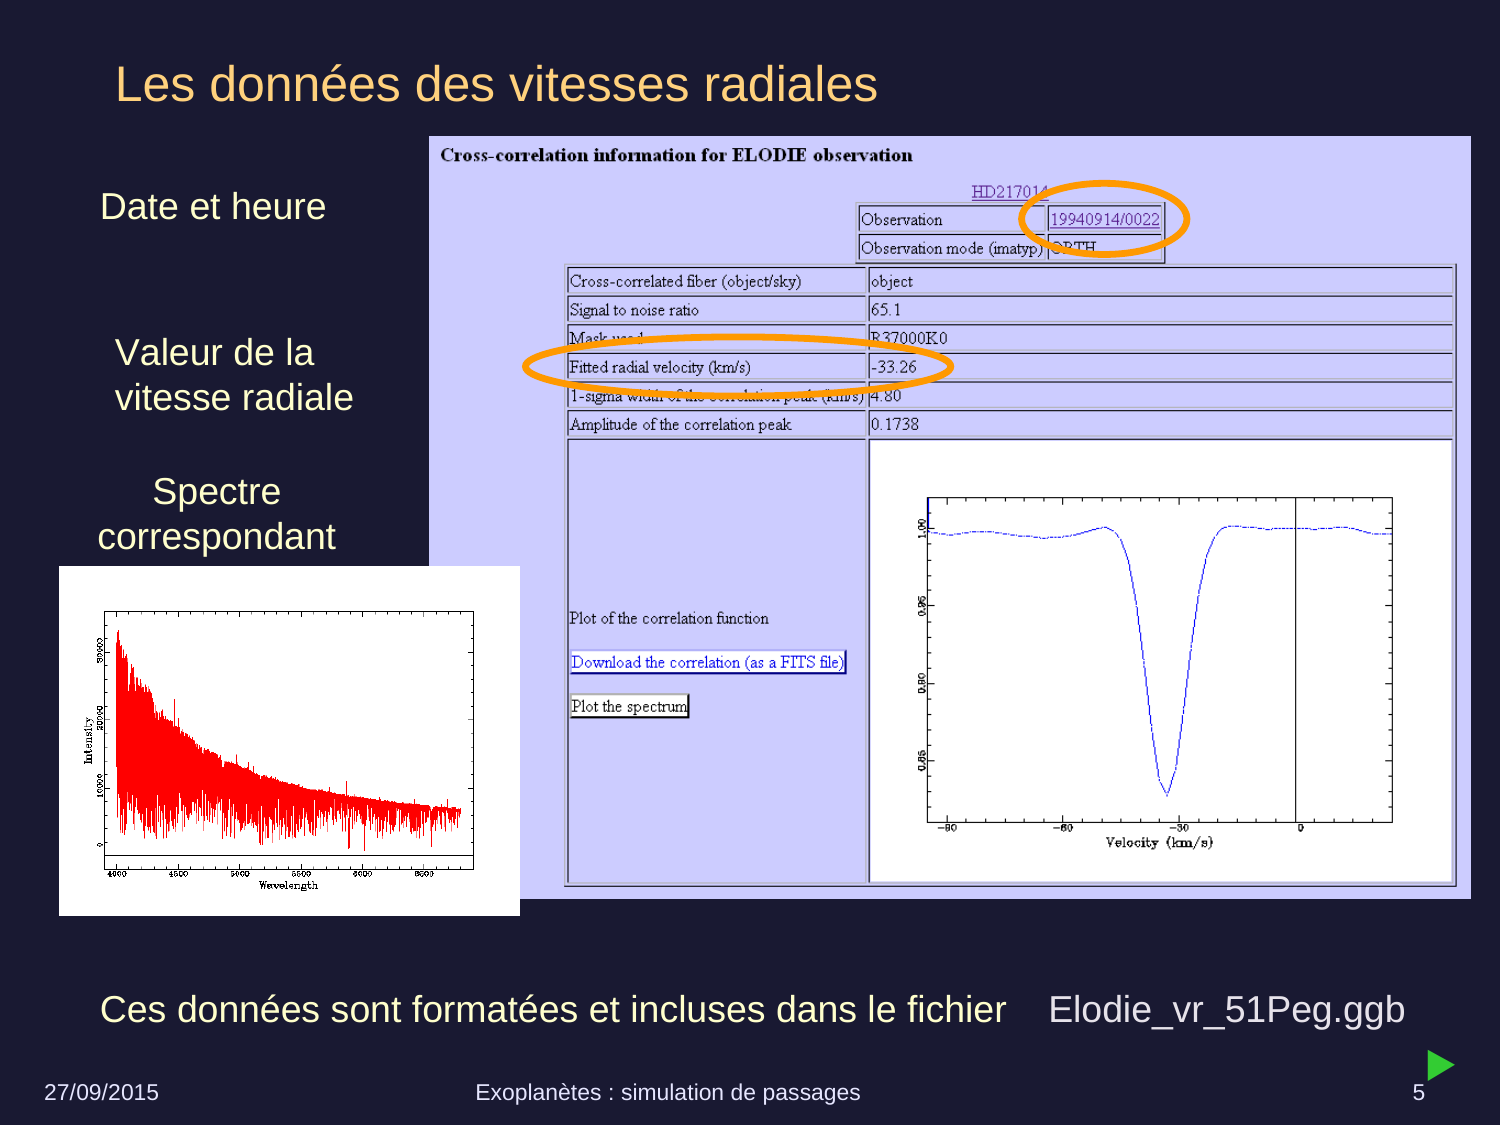

Les données des vitesses radiales
Date et heure
Valeur de la vitesse radiale
Spectre
correspondant
Ces données sont formatées et incluses dans le fichier
Elodie_vr_51Peg.ggb

27/09/2015
Exoplanètes : simulation de passages
5